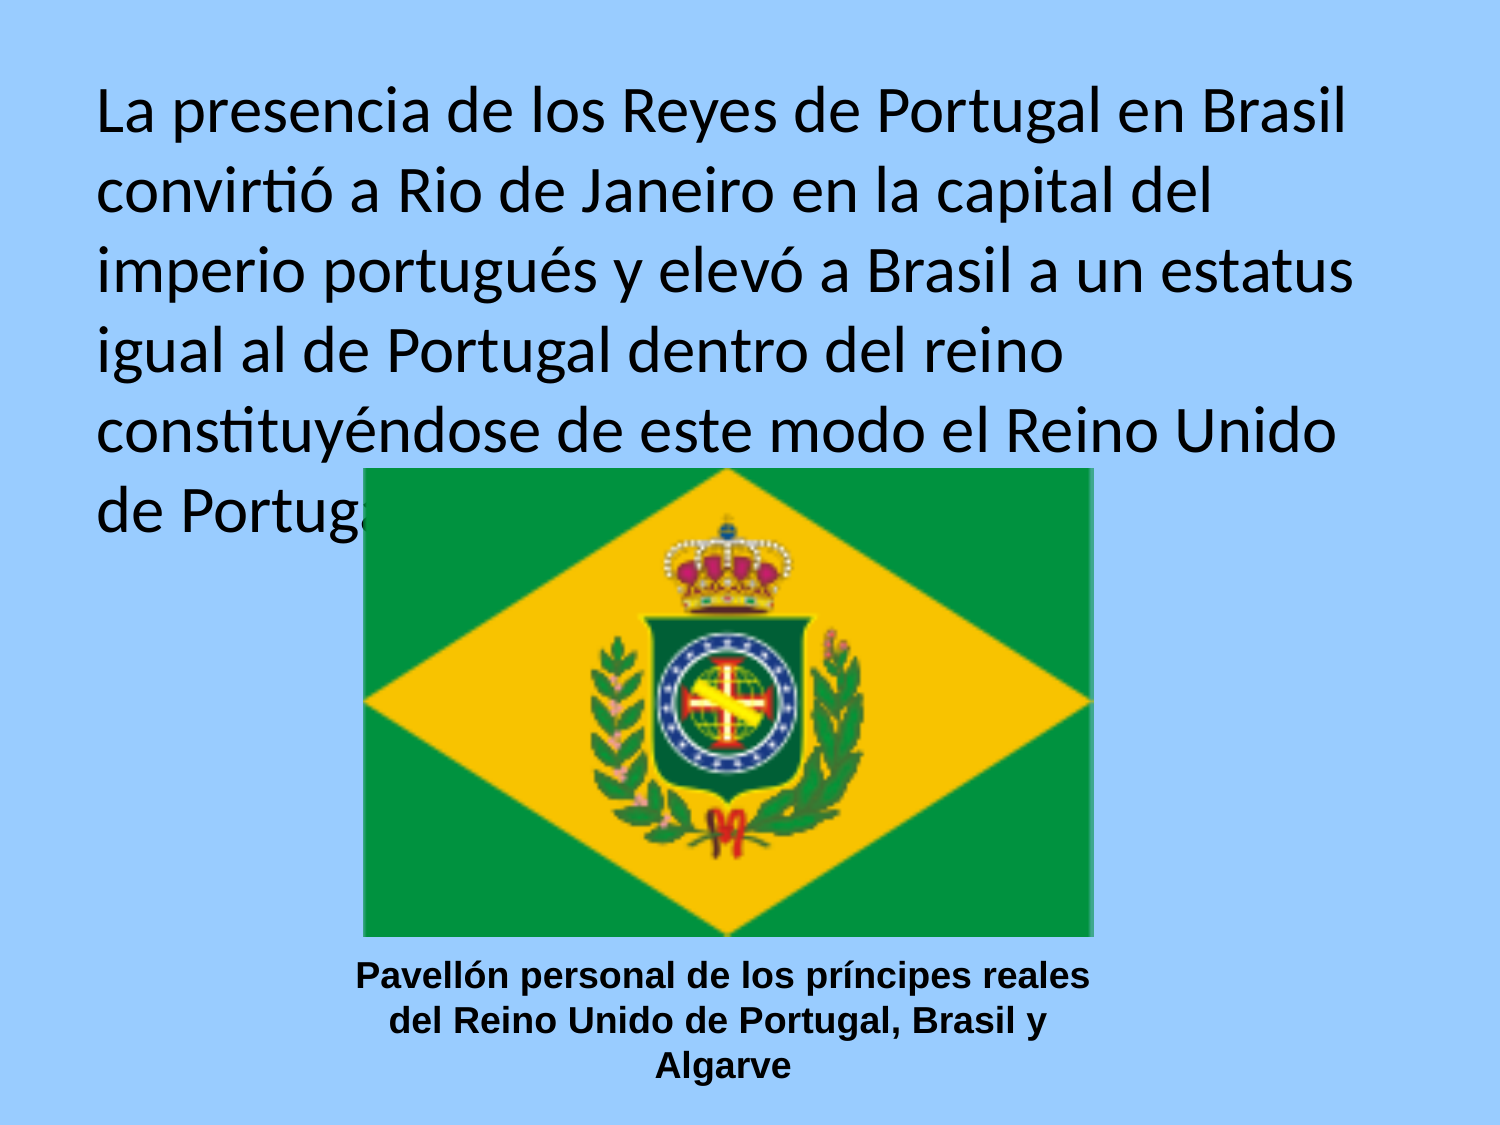

# La presencia de los Reyes de Portugal en Brasil convirtió a Rio de Janeiro en la capital del imperio portugués y elevó a Brasil a un estatus igual al de Portugal dentro del reino constituyéndose de este modo el Reino Unido de Portugal, Brasil y Algarve.
Pavellón personal de los príncipes reales del Reino Unido de Portugal, Brasil y Algarve